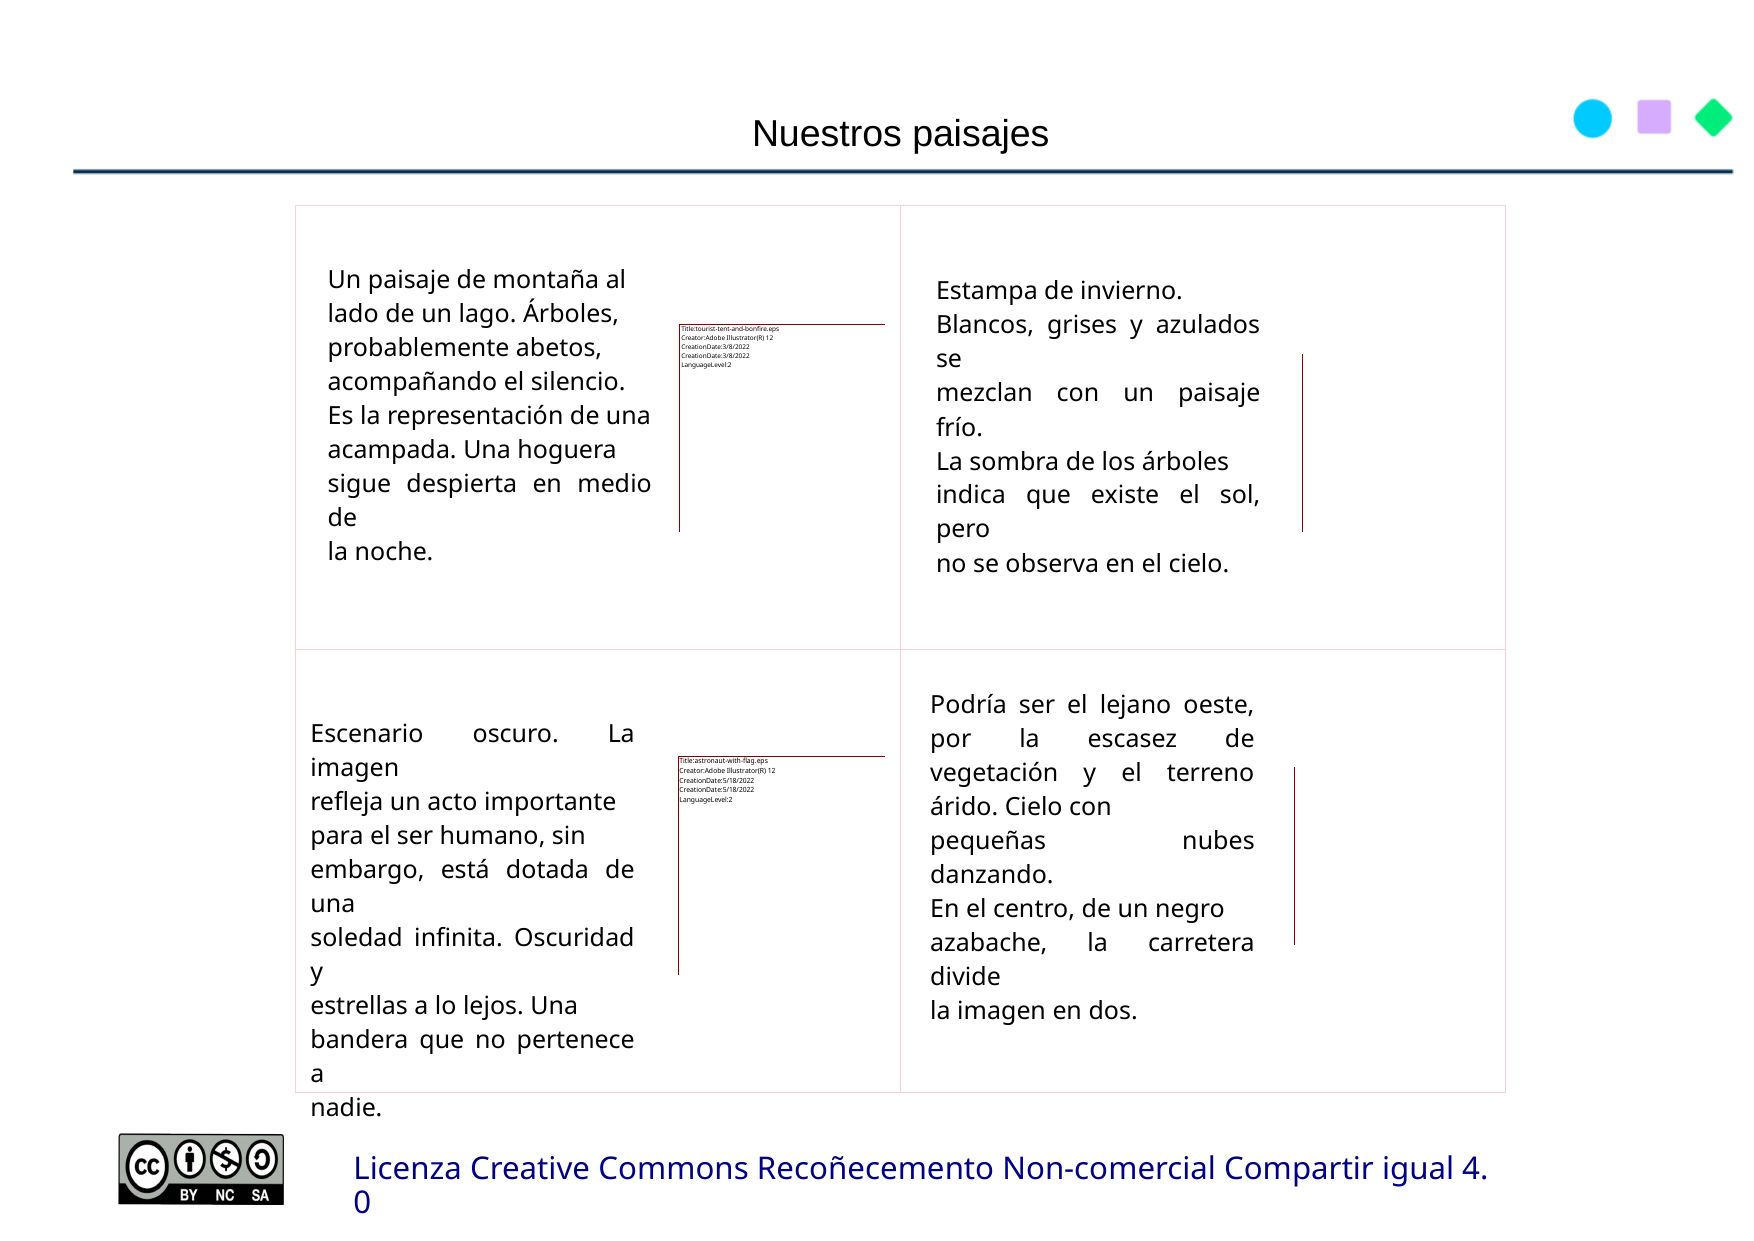

Nuestros paisajes
| | |
| --- | --- |
| | |
Un paisaje de montaña al
lado de un lago. Árboles,
probablemente abetos,
acompañando el silencio.
Es la representación de una
acampada. Una hoguera
sigue despierta en medio de
la noche.
Estampa de invierno.
Blancos, grises y azulados se
mezclan con un paisaje frío.
La sombra de los árboles
indica que existe el sol, pero
no se observa en el cielo.
Podría ser el lejano oeste, por la escasez de vegetación y el terreno árido. Cielo con
pequeñas nubes danzando.
En el centro, de un negro
azabache, la carretera divide
la imagen en dos.
Escenario oscuro. La imagen
refleja un acto importante
para el ser humano, sin
embargo, está dotada de una
soledad infinita. Oscuridad y
estrellas a lo lejos. Una
bandera que no pertenece a
nadie.
Licenza Creative Commons Recoñecemento Non-comercial Compartir igual 4.0